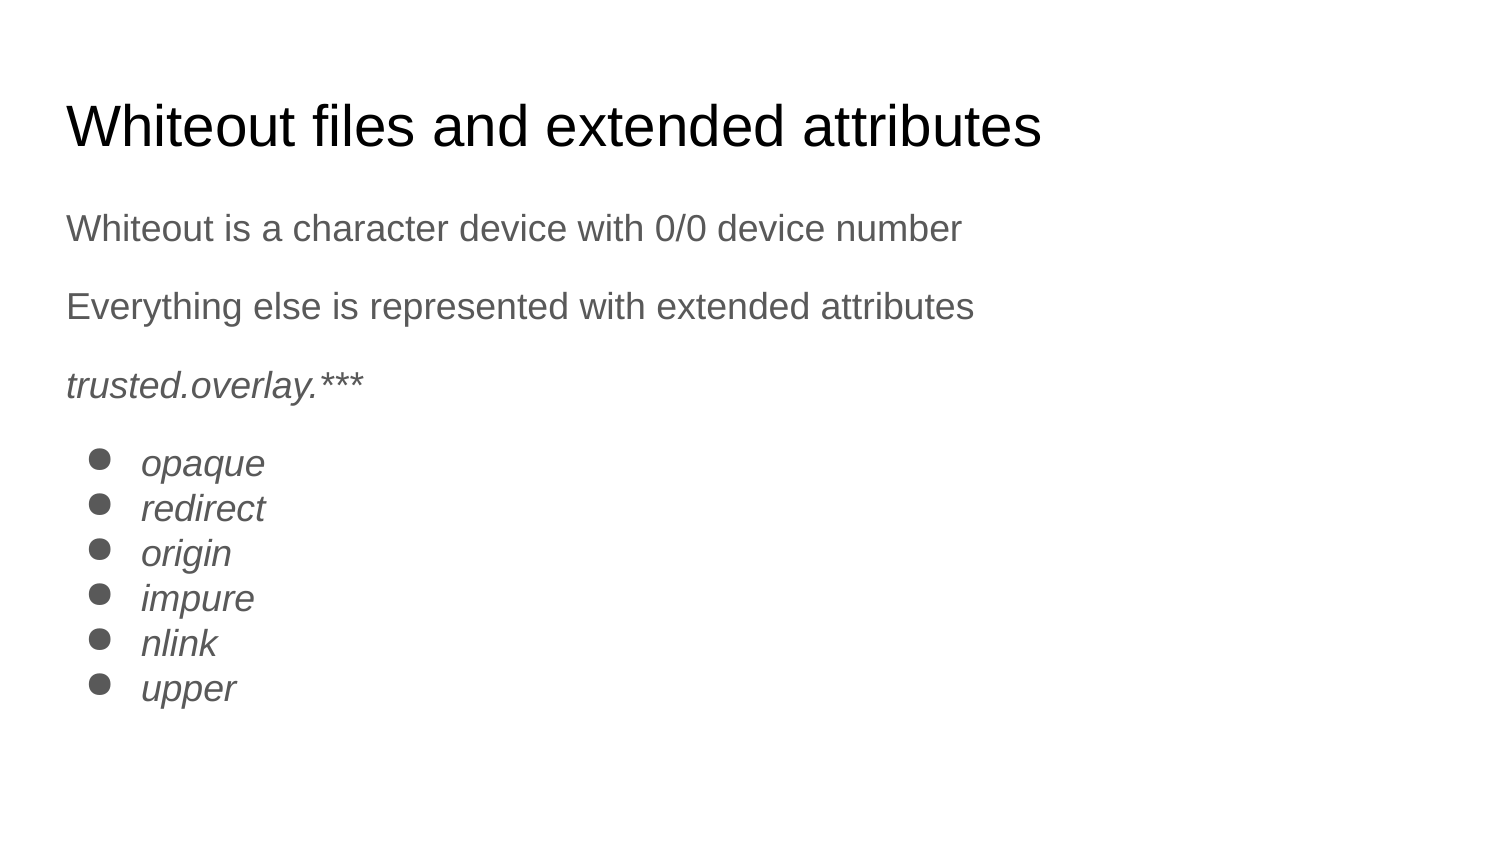

# Whiteout files and extended attributes
Whiteout is a character device with 0/0 device number
Everything else is represented with extended attributes
trusted.overlay.***
opaque
redirect
origin
impure
nlink
upper